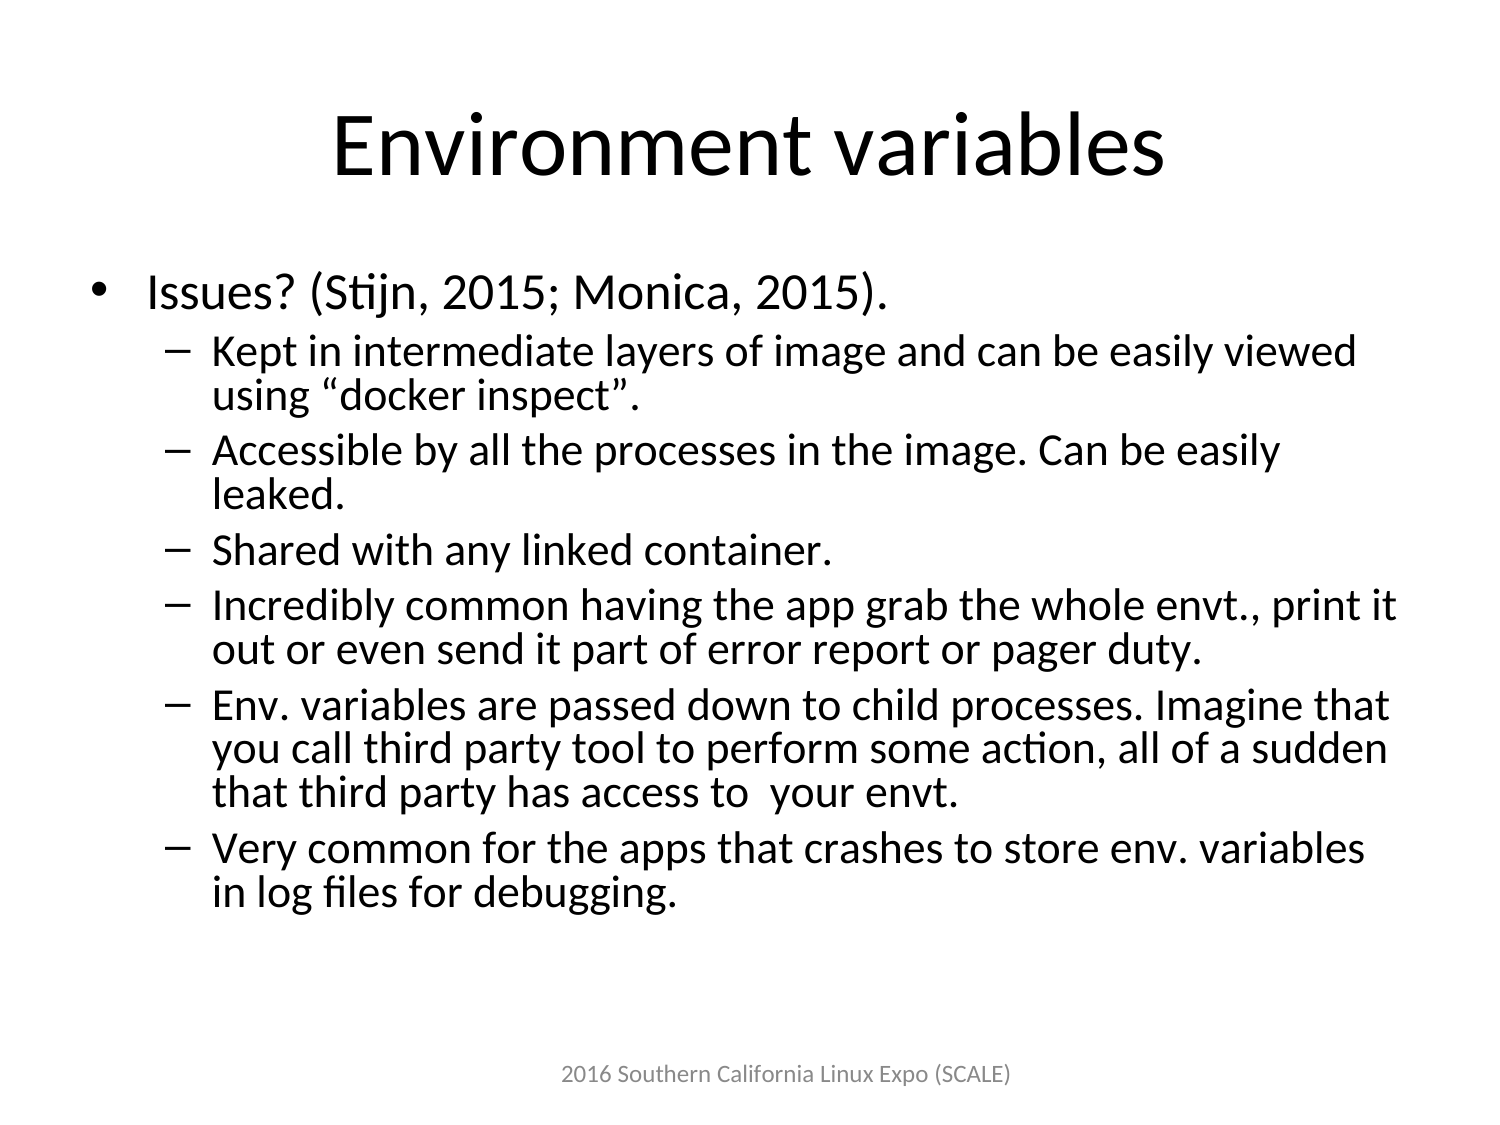

# Environment variables
Issues? (Stijn, 2015; Monica, 2015).
Kept in intermediate layers of image and can be easily viewed using “docker inspect”.
Accessible by all the processes in the image. Can be easily leaked.
Shared with any linked container.
Incredibly common having the app grab the whole envt., print it out or even send it part of error report or pager duty.
Env. variables are passed down to child processes. Imagine that you call third party tool to perform some action, all of a sudden that third party has access to your envt.
Very common for the apps that crashes to store env. variables in log files for debugging.
2016 Southern California Linux Expo (SCALE)